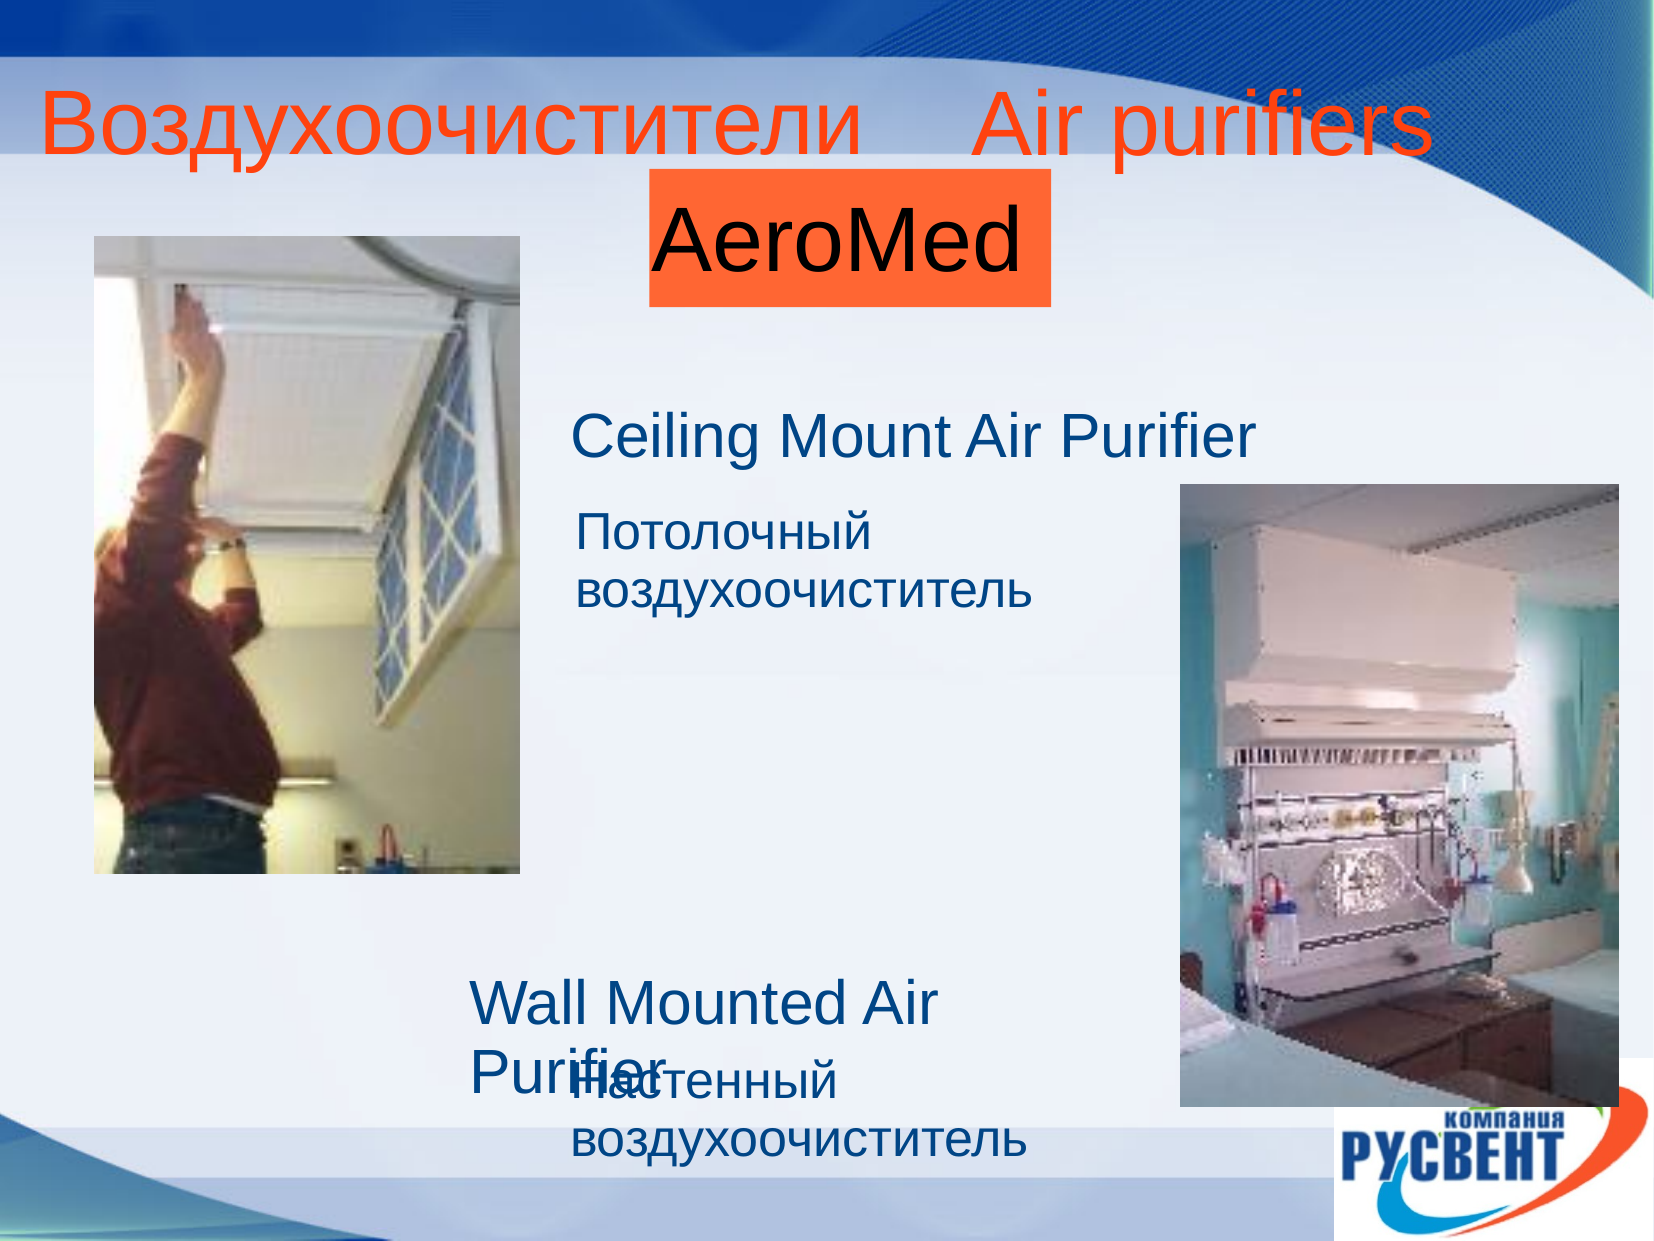

Воздухоочистители
Air purifiers
# AeroMed
Ceiling Mount Air Purifier
Потолочный воздухоочиститель
Wall Mounted Air Purifier
Настенный воздухоочиститель